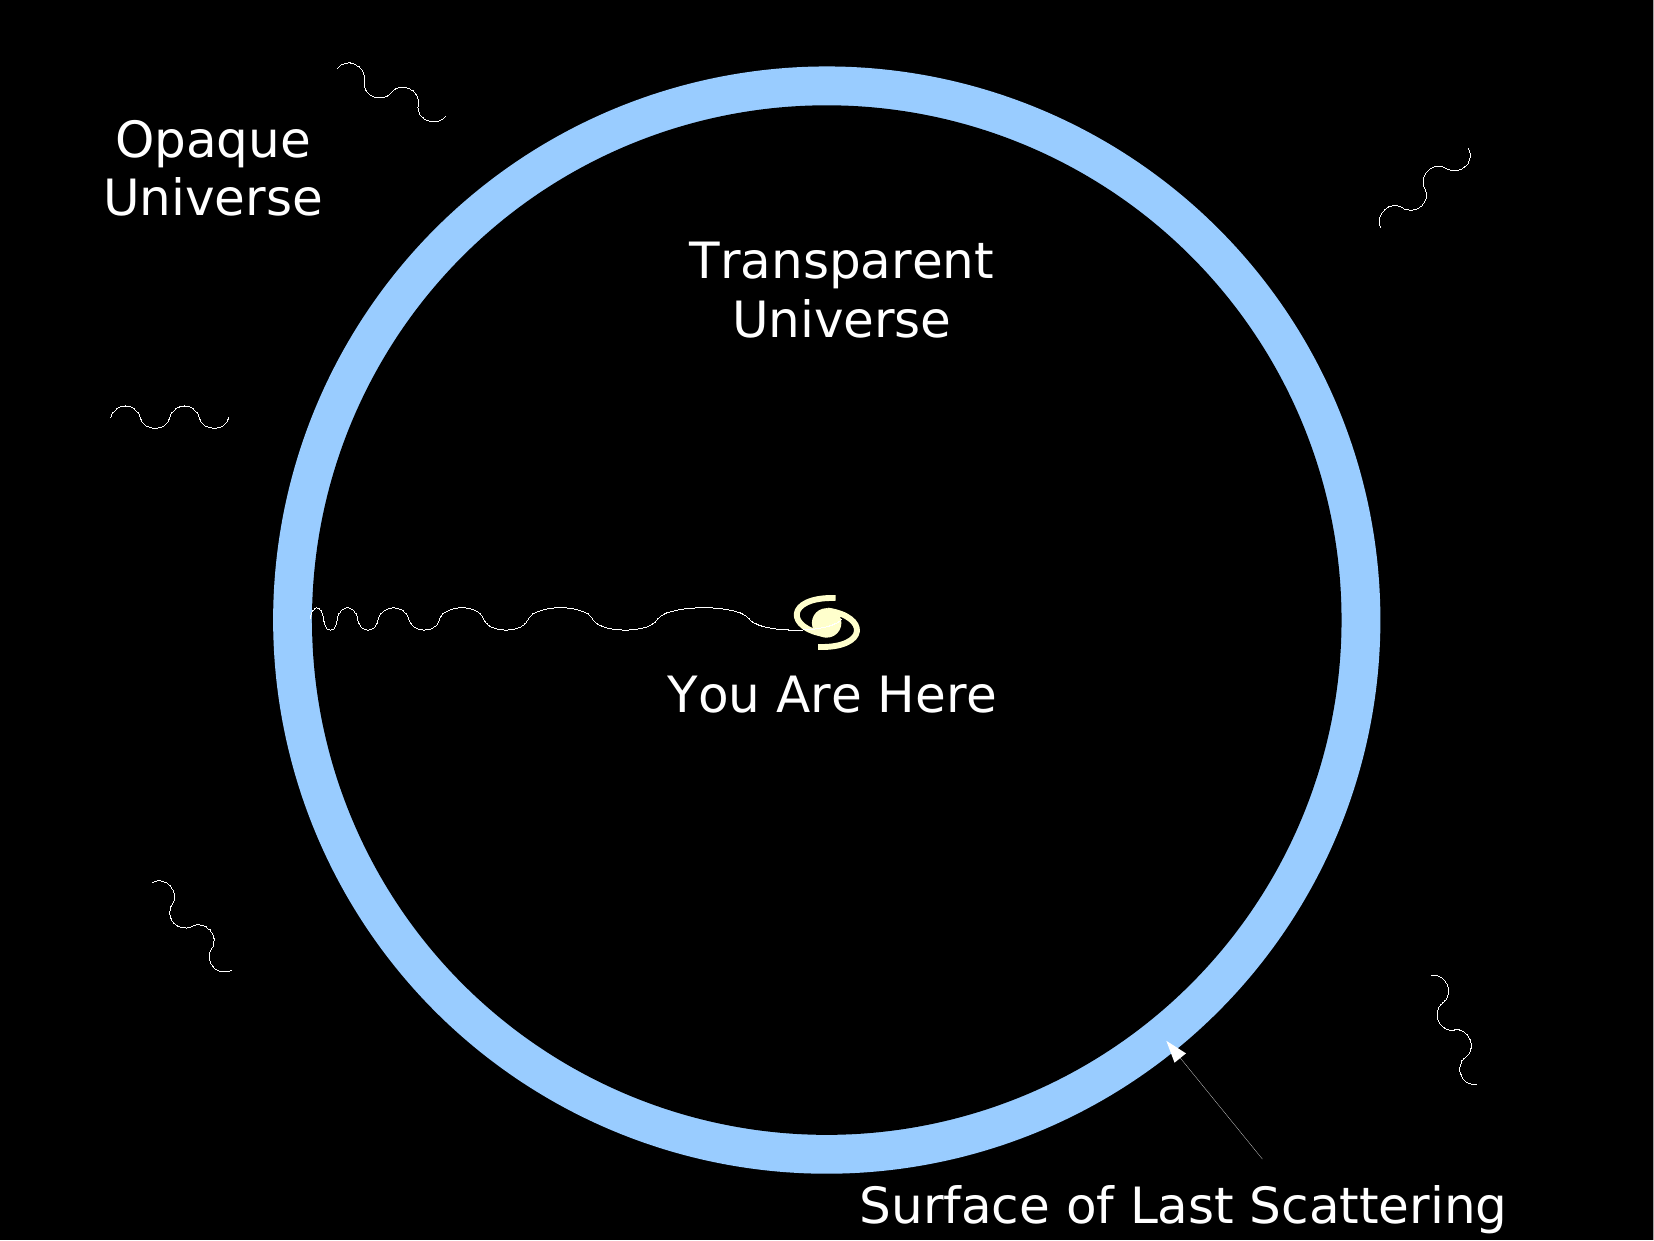

Opaque
Universe
Transparent
Universe
You Are Here
Surface of Last Scattering